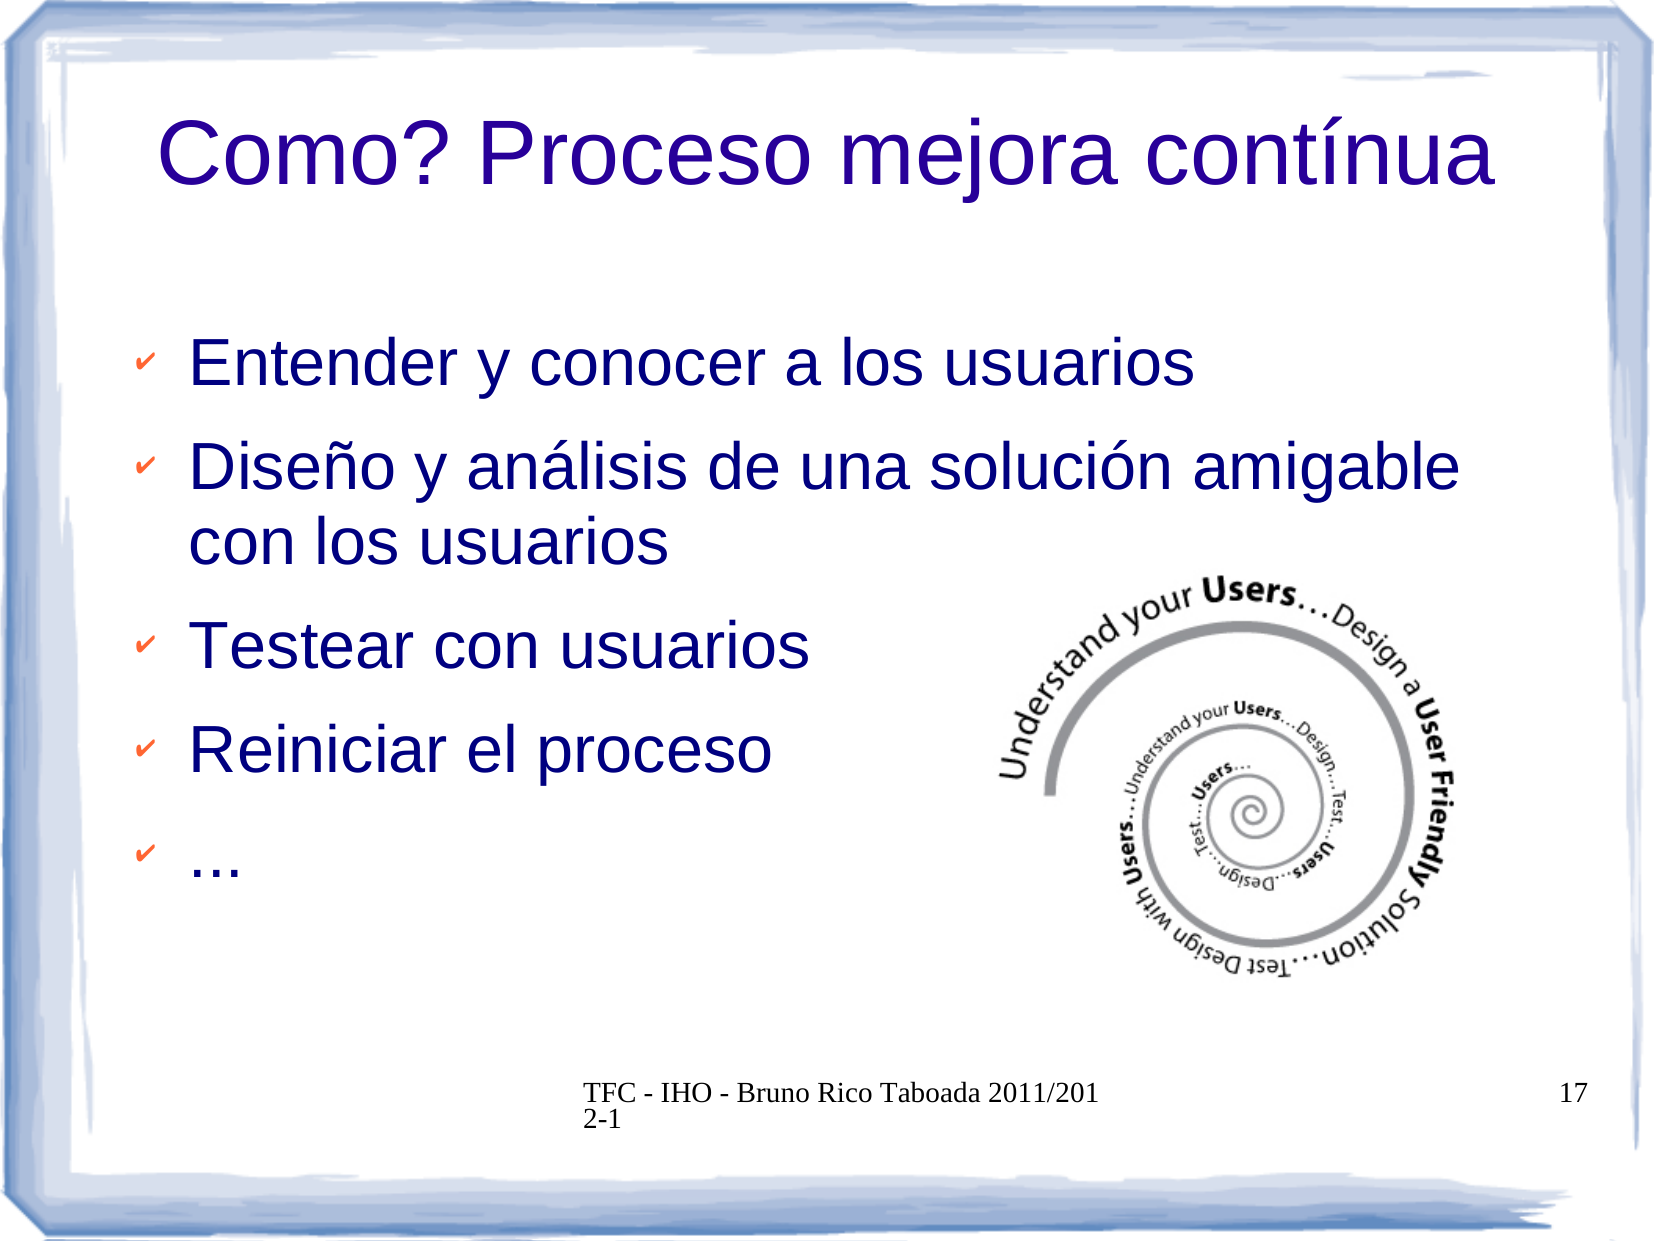

# Como? Proceso mejora contínua
Entender y conocer a los usuarios
Diseño y análisis de una solución amigable con los usuarios
Testear con usuarios
Reiniciar el proceso
...
TFC - IHO - Bruno Rico Taboada 2011/2012-1
17